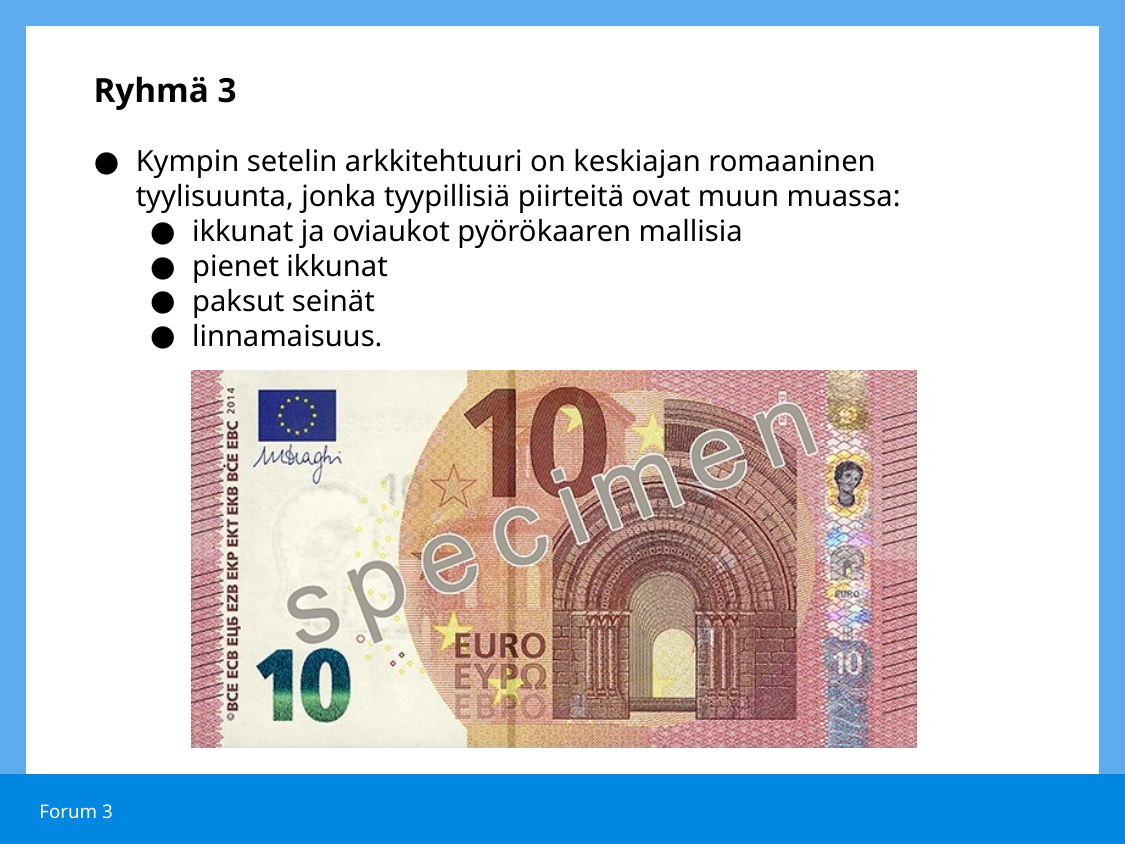

# Ryhmä 3
Kympin setelin arkkitehtuuri on keskiajan romaaninen tyylisuunta, jonka tyypillisiä piirteitä ovat muun muassa:
ikkunat ja oviaukot pyörökaaren mallisia
pienet ikkunat
paksut seinät
linnamaisuus.